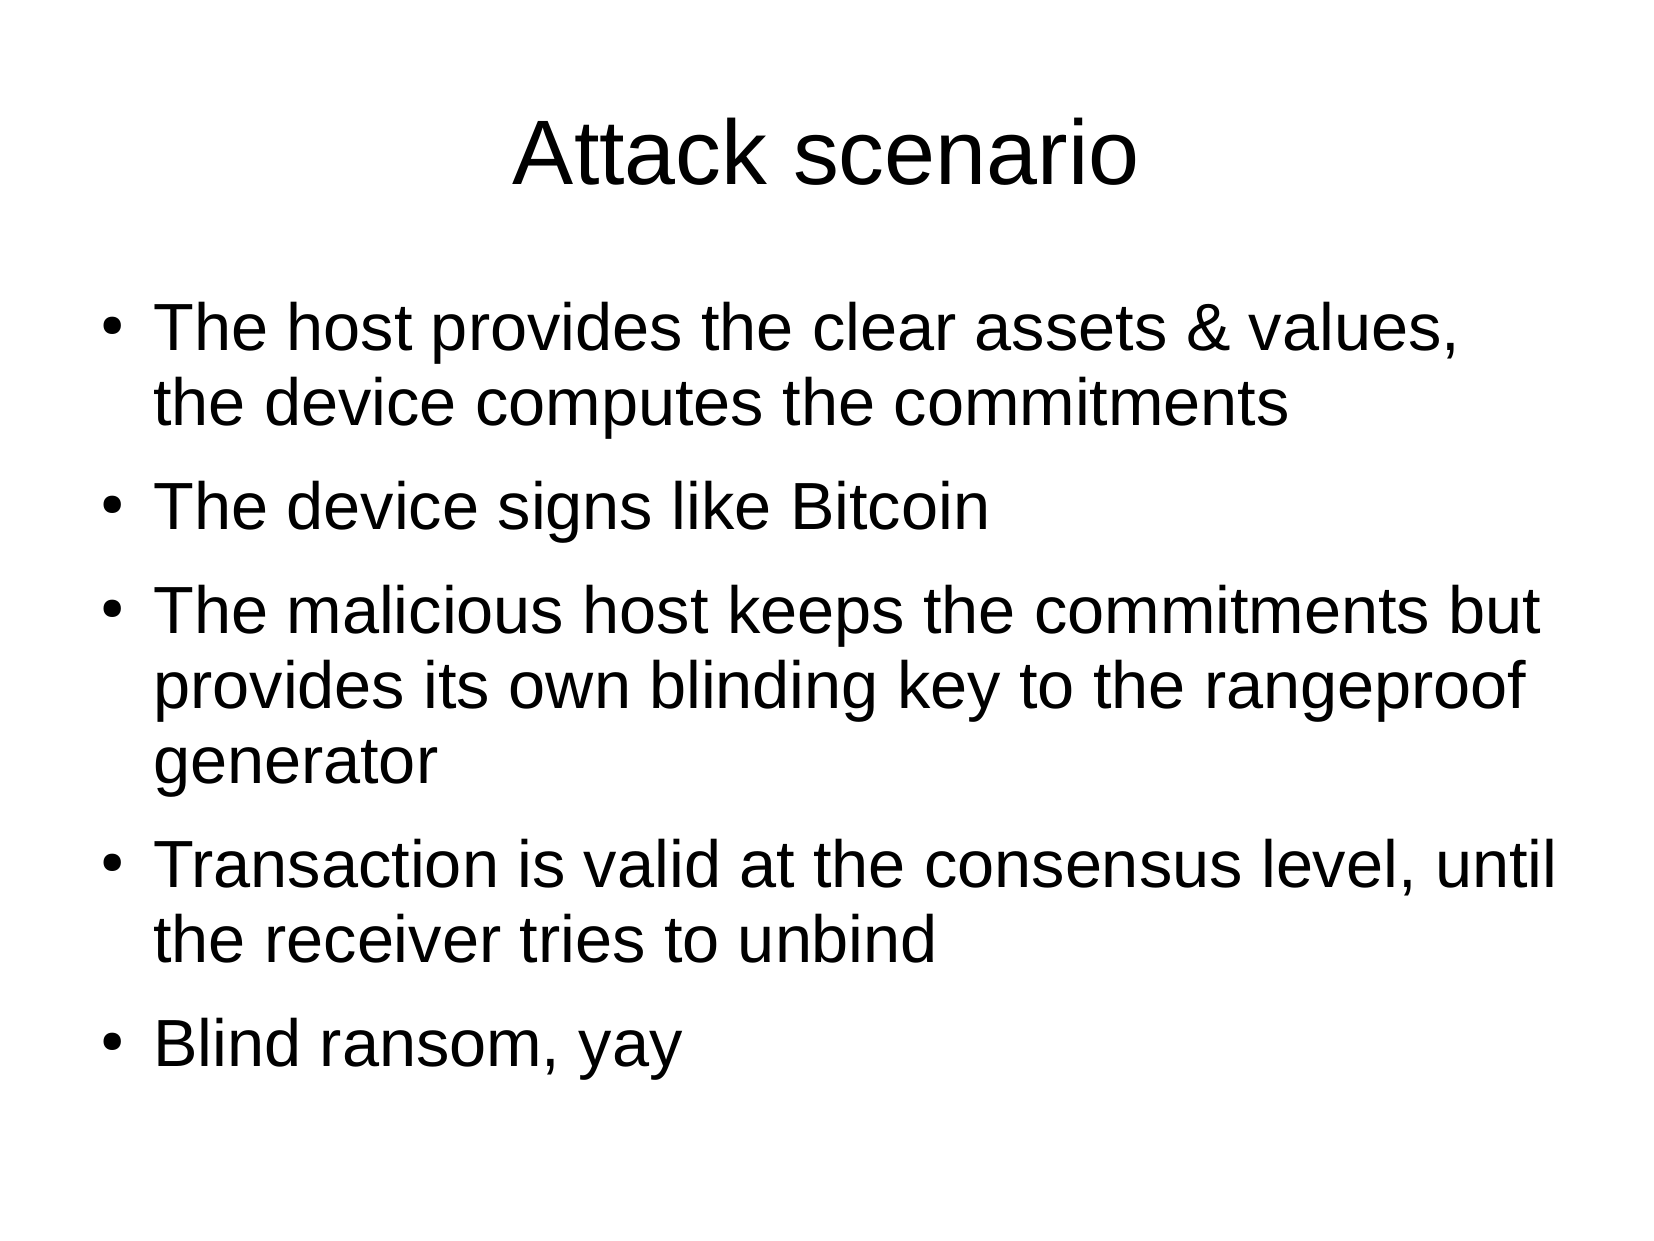

# Attack scenario
The host provides the clear assets & values, the device computes the commitments
The device signs like Bitcoin
The malicious host keeps the commitments but provides its own blinding key to the rangeproof generator
Transaction is valid at the consensus level, until the receiver tries to unbind
Blind ransom, yay